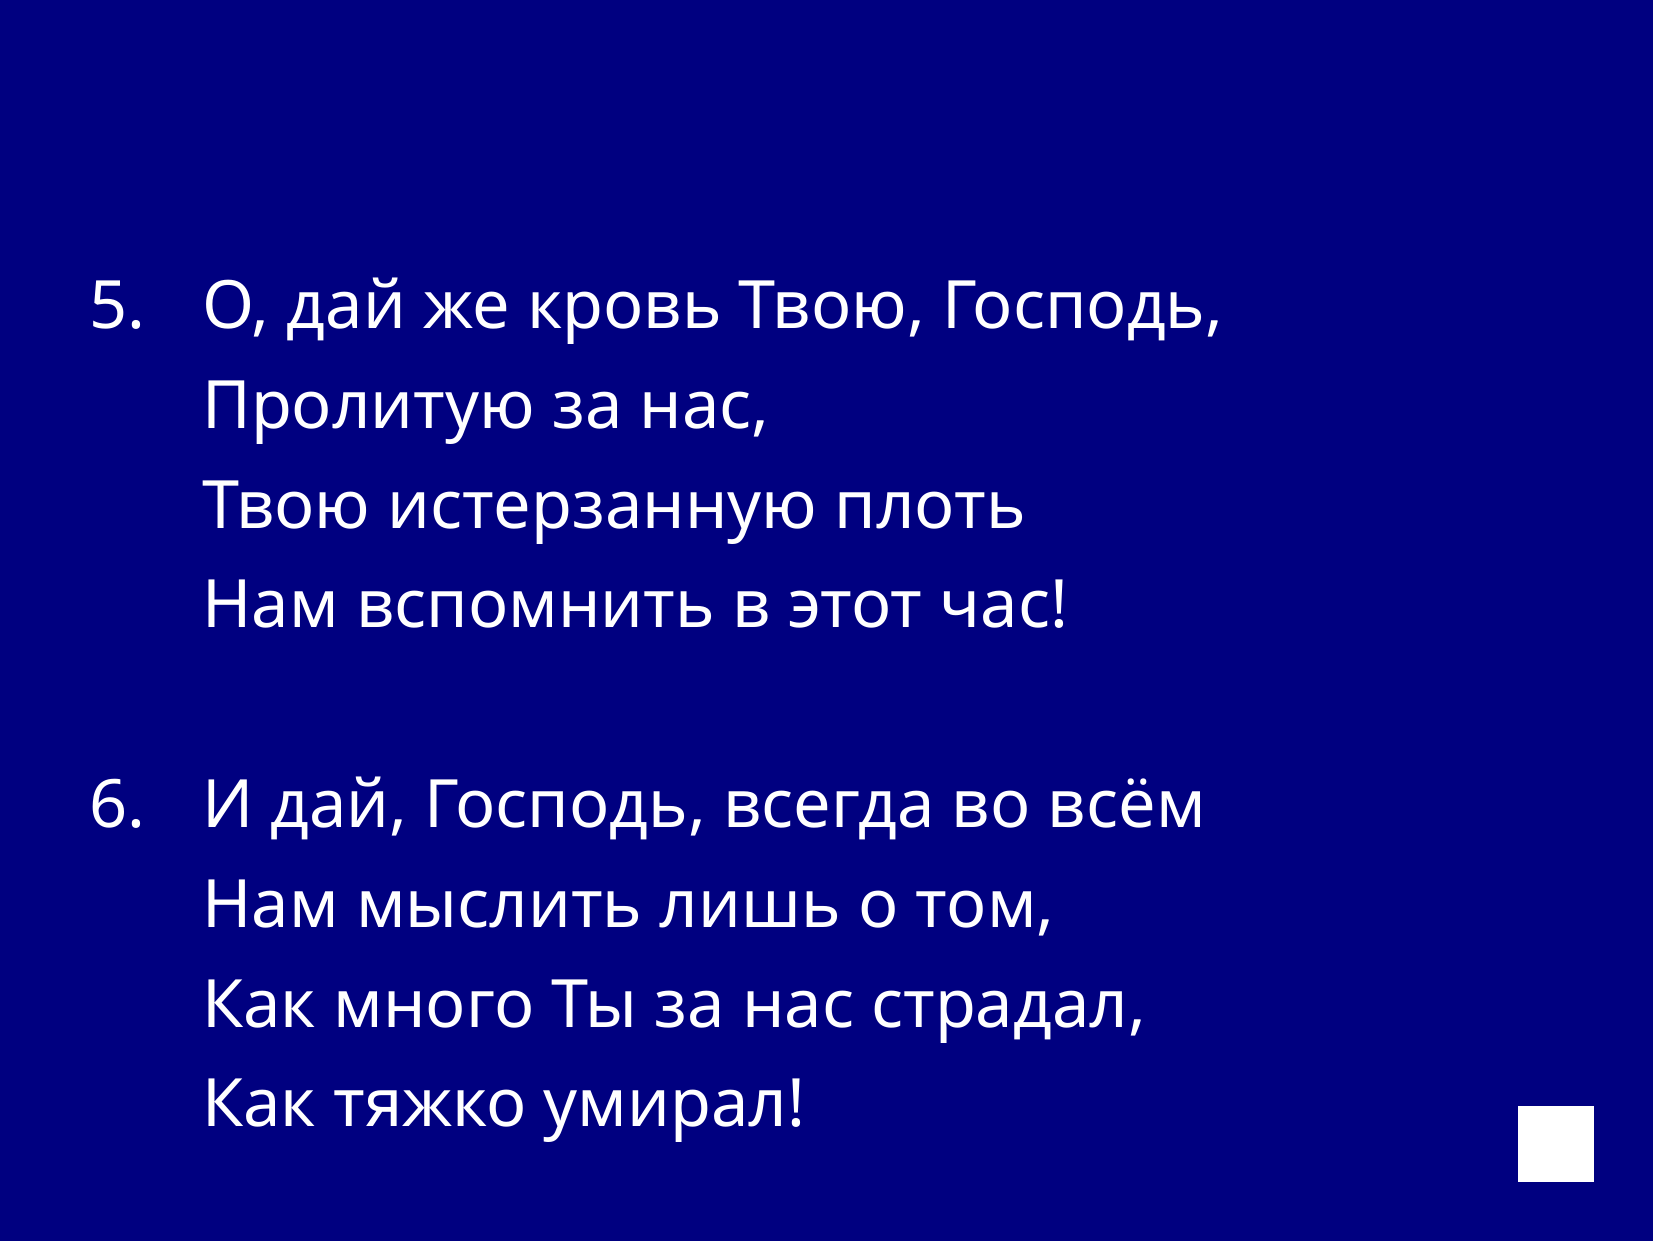

5.	О, дай же кровь Твою, Господь,
	Пролитую за нас,
	Твою истерзанную плоть
	Нам вспомнить в этот час!
6.	И дай, Господь, всегда во всём
	Нам мыслить лишь о том,
	Как много Ты за нас страдал,
	Как тяжко умирал!